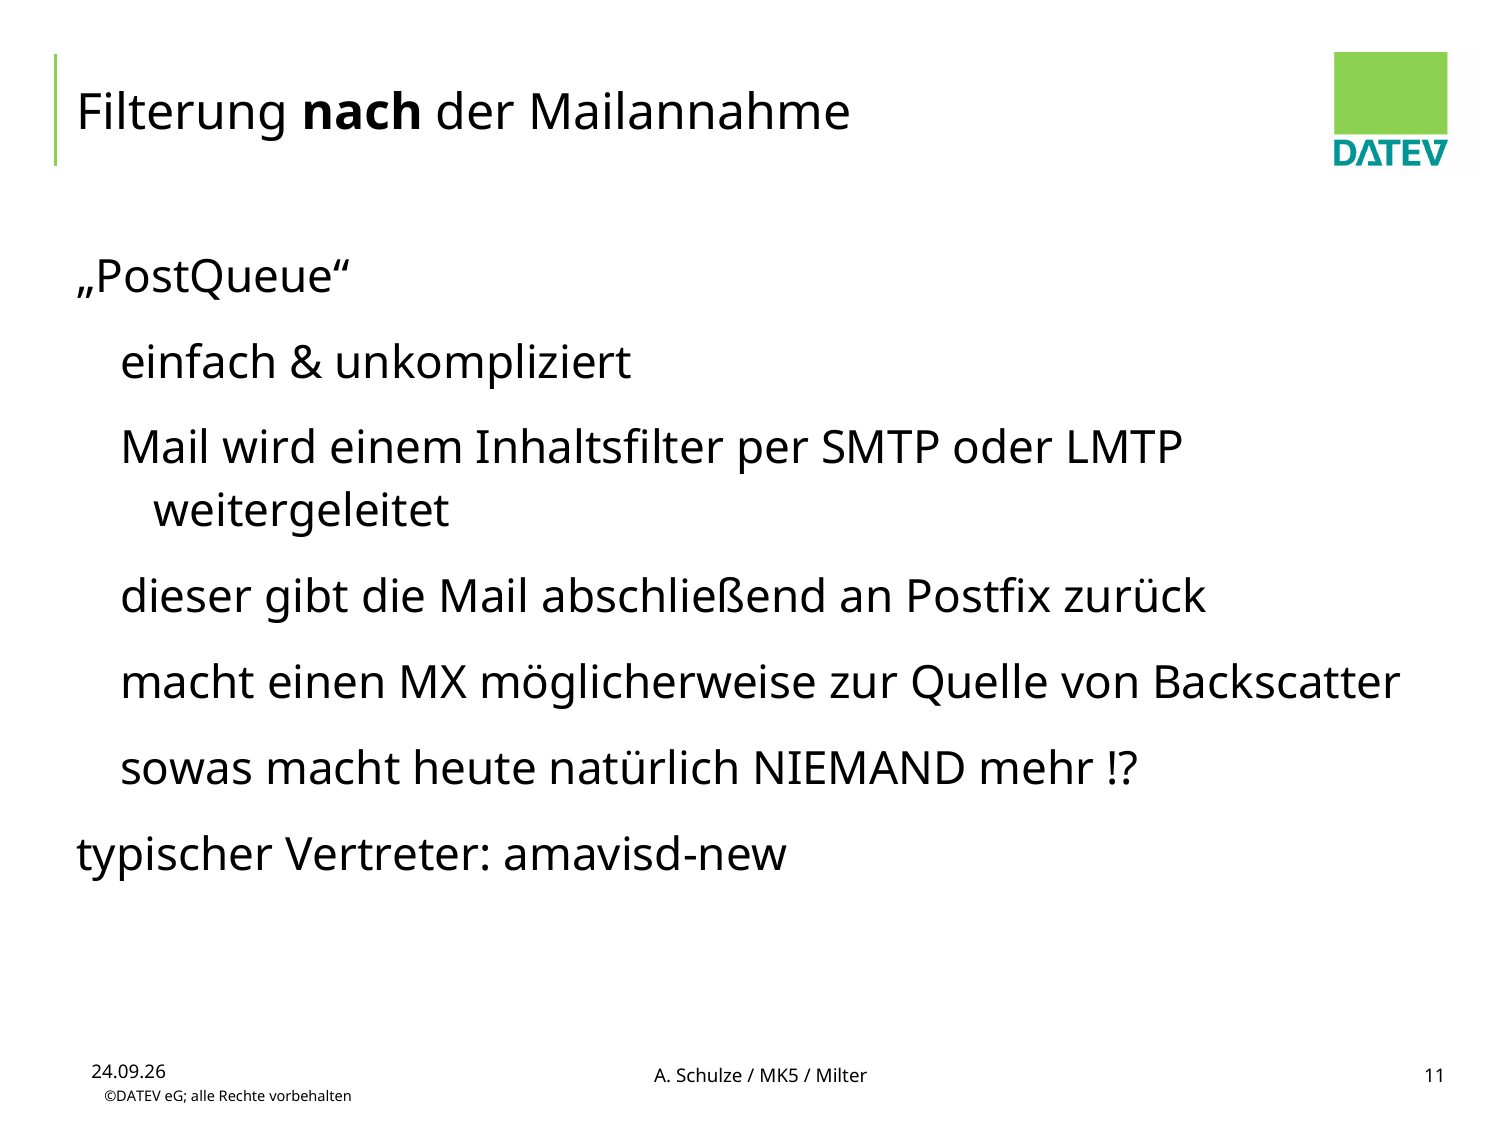

# Filterung nach der Mailannahme
„PostQueue“
einfach & unkompliziert
Mail wird einem Inhaltsfilter per SMTP oder LMTP weitergeleitet
dieser gibt die Mail abschließend an Postfix zurück
macht einen MX möglicherweise zur Quelle von Backscatter
sowas macht heute natürlich NIEMAND mehr !?
typischer Vertreter: amavisd-new
A. Schulze / MK5 / Milter
11